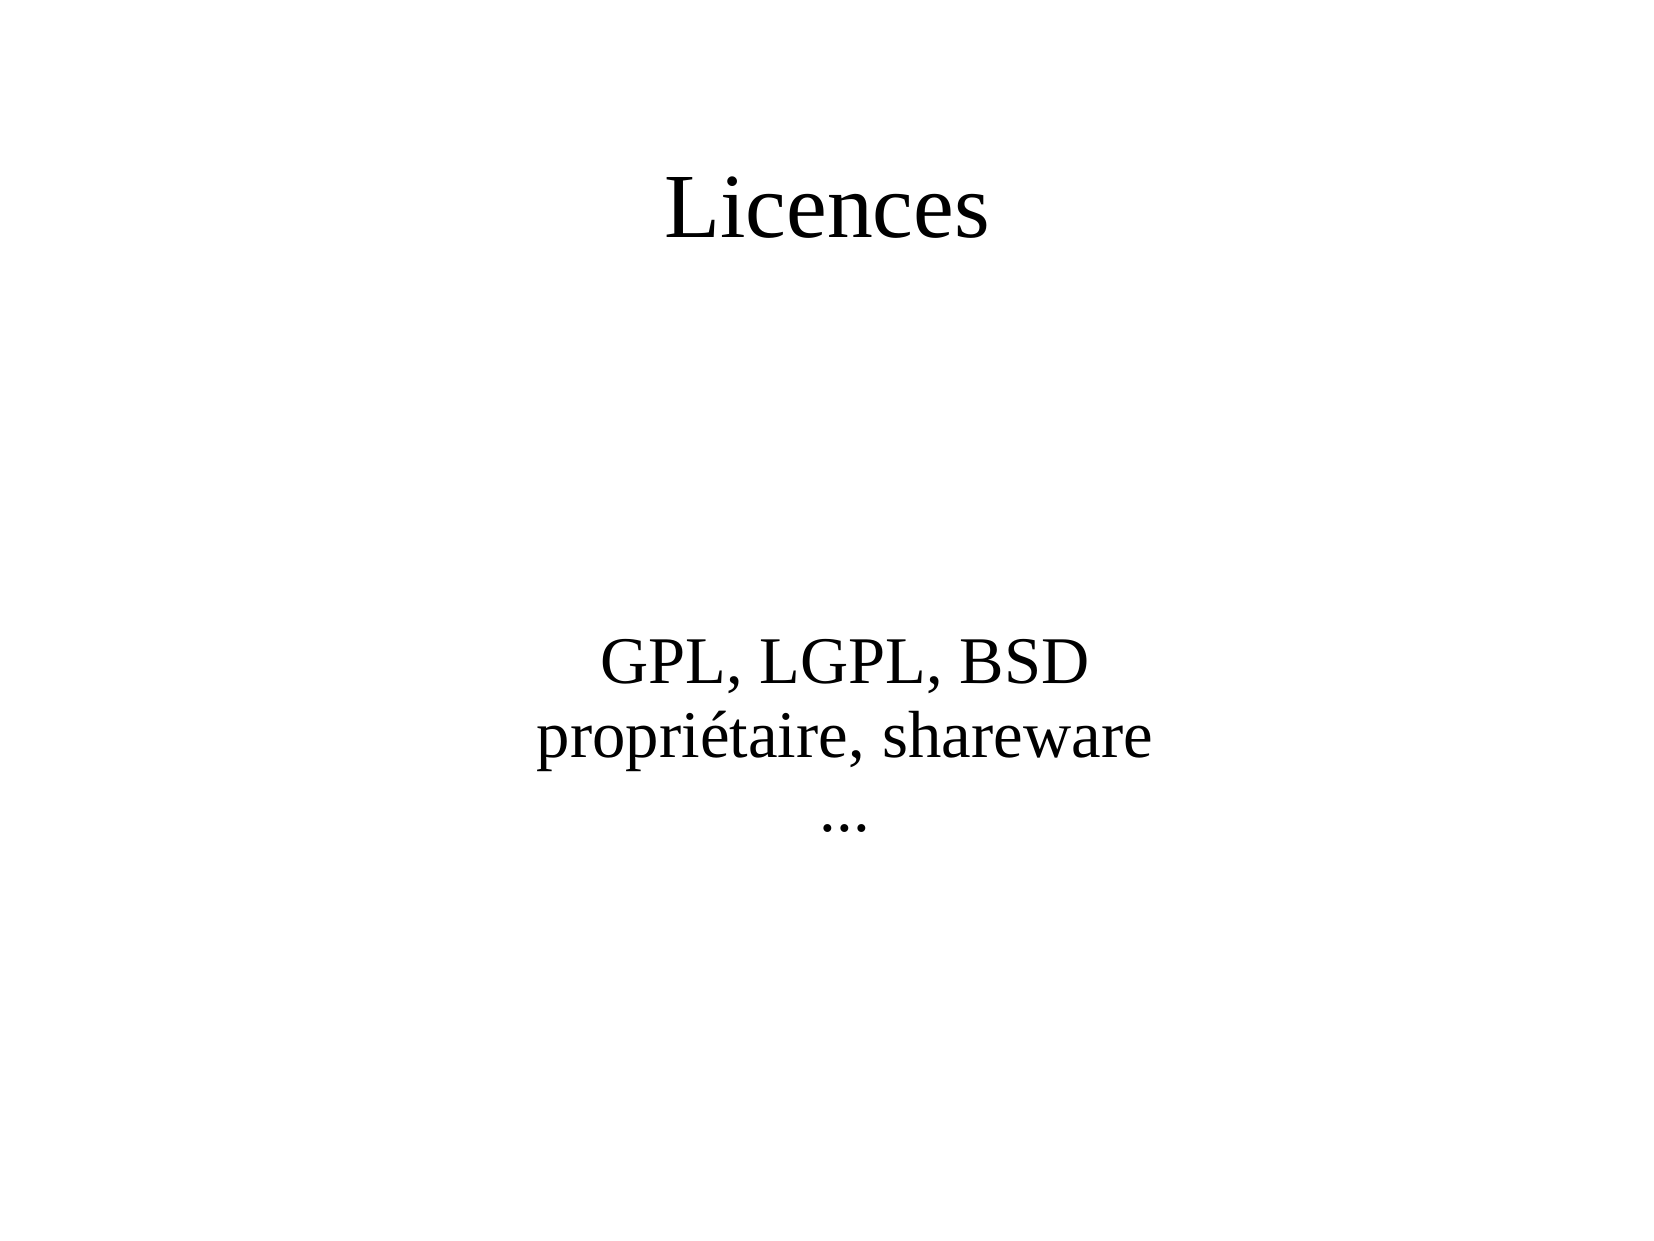

# Licences
GPL, LGPL, BSD
propriétaire, shareware
...